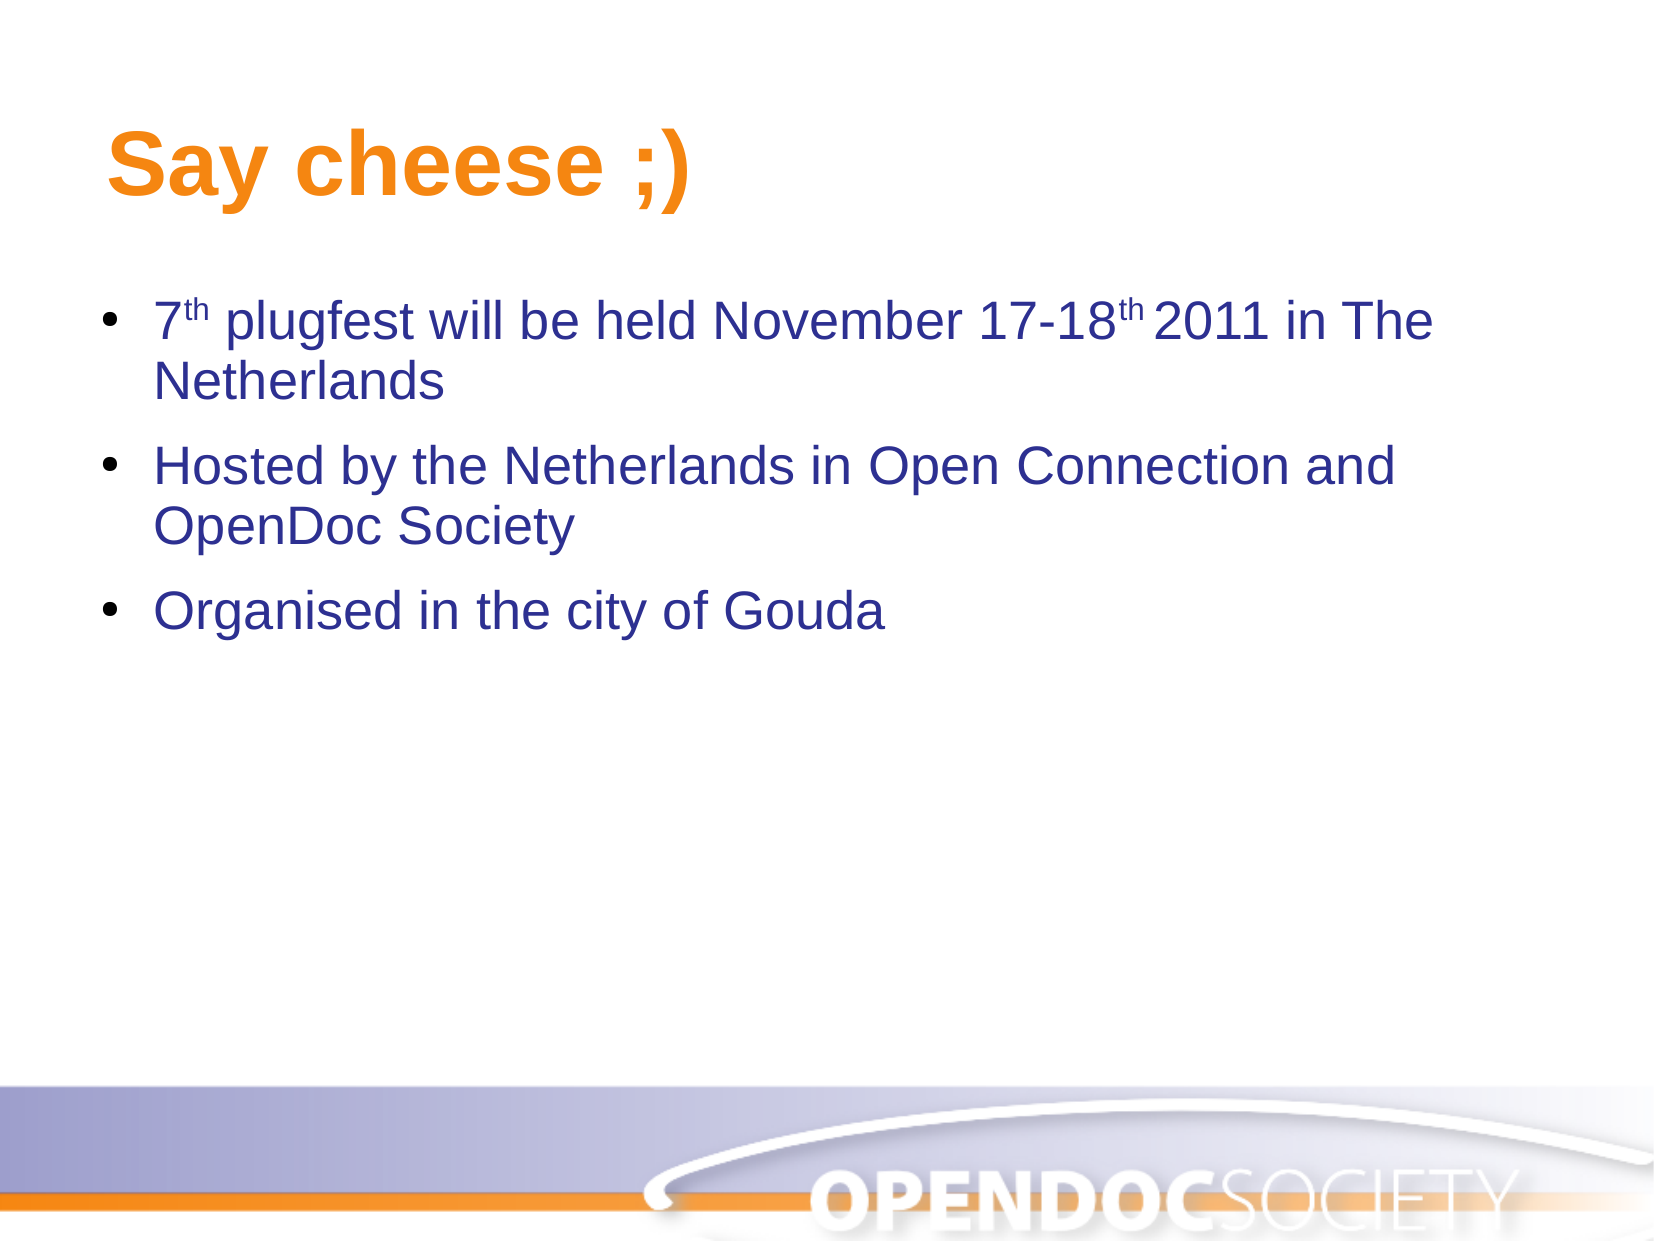

# Say cheese ;)
7th plugfest will be held November 17-18th 2011 in The Netherlands
Hosted by the Netherlands in Open Connection and OpenDoc Society
Organised in the city of Gouda